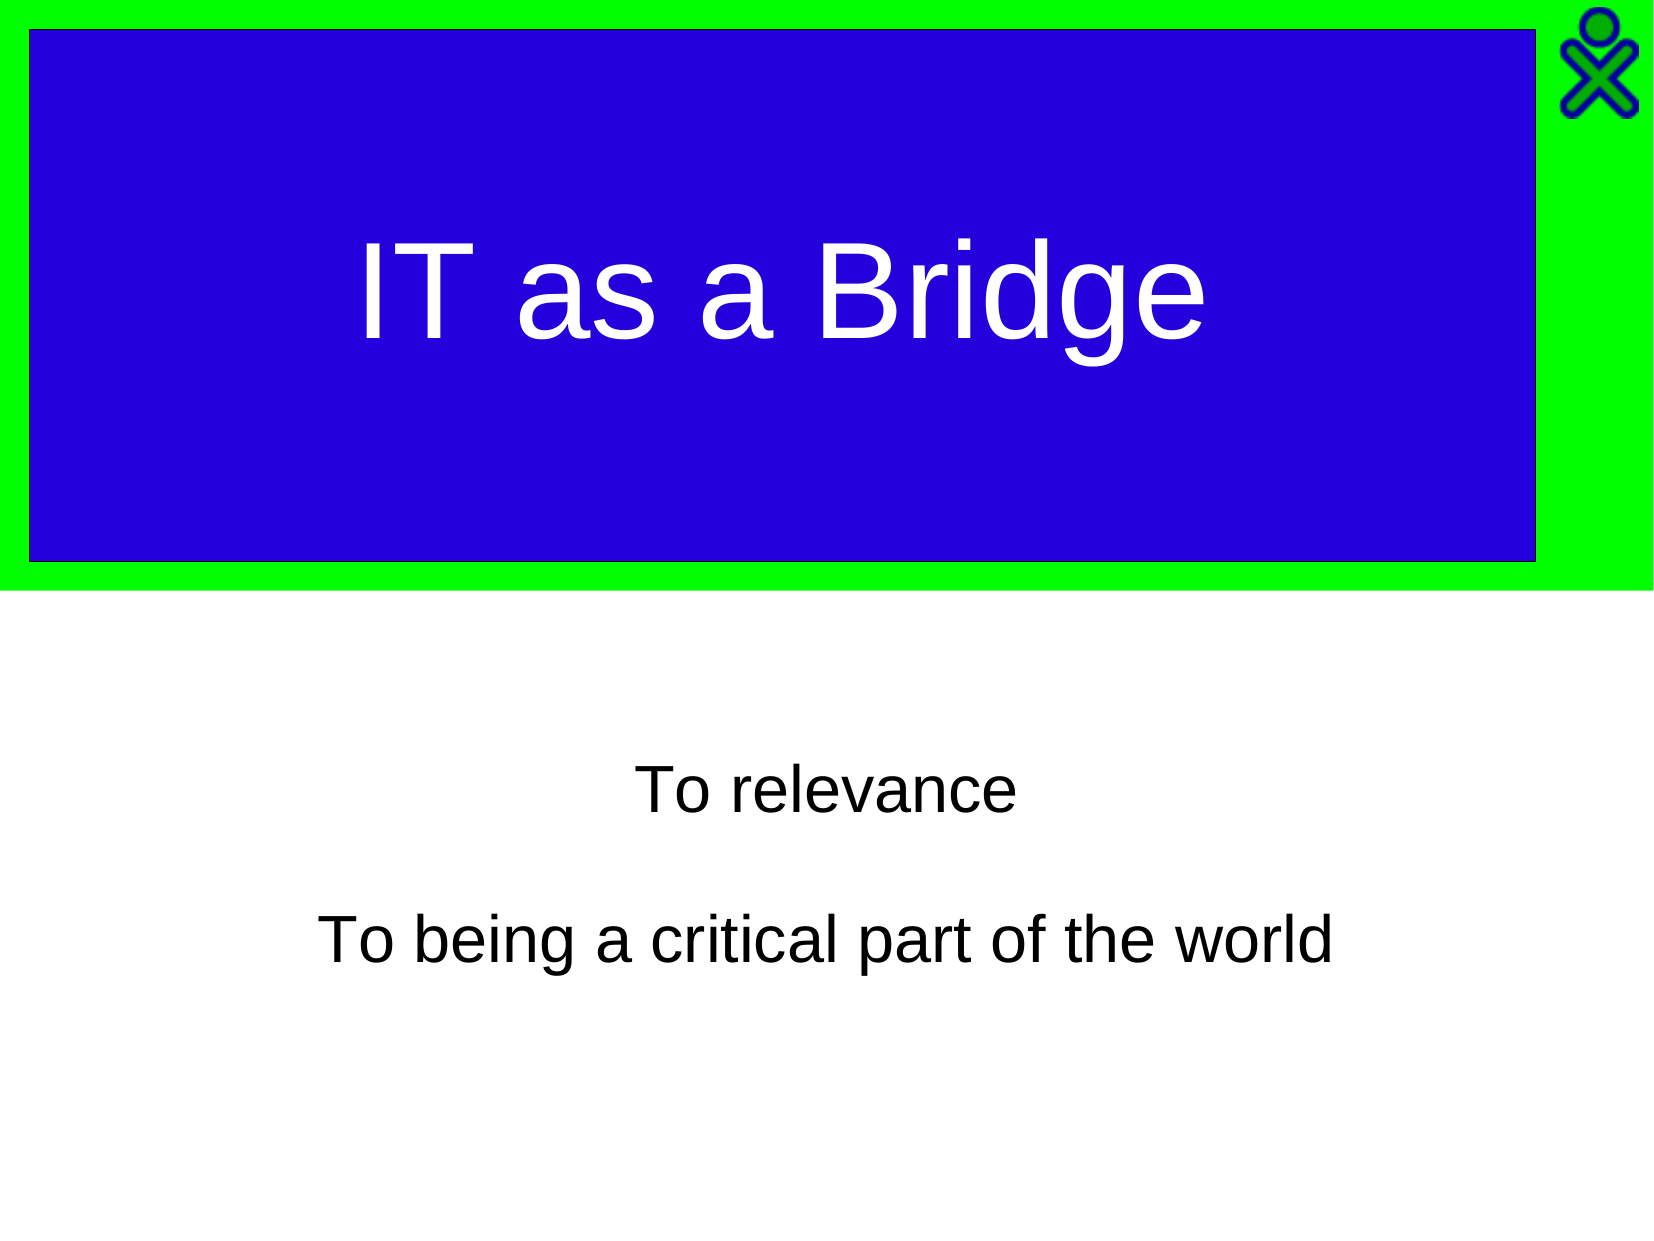

# IT as a Bridge
To relevance
To being a critical part of the world